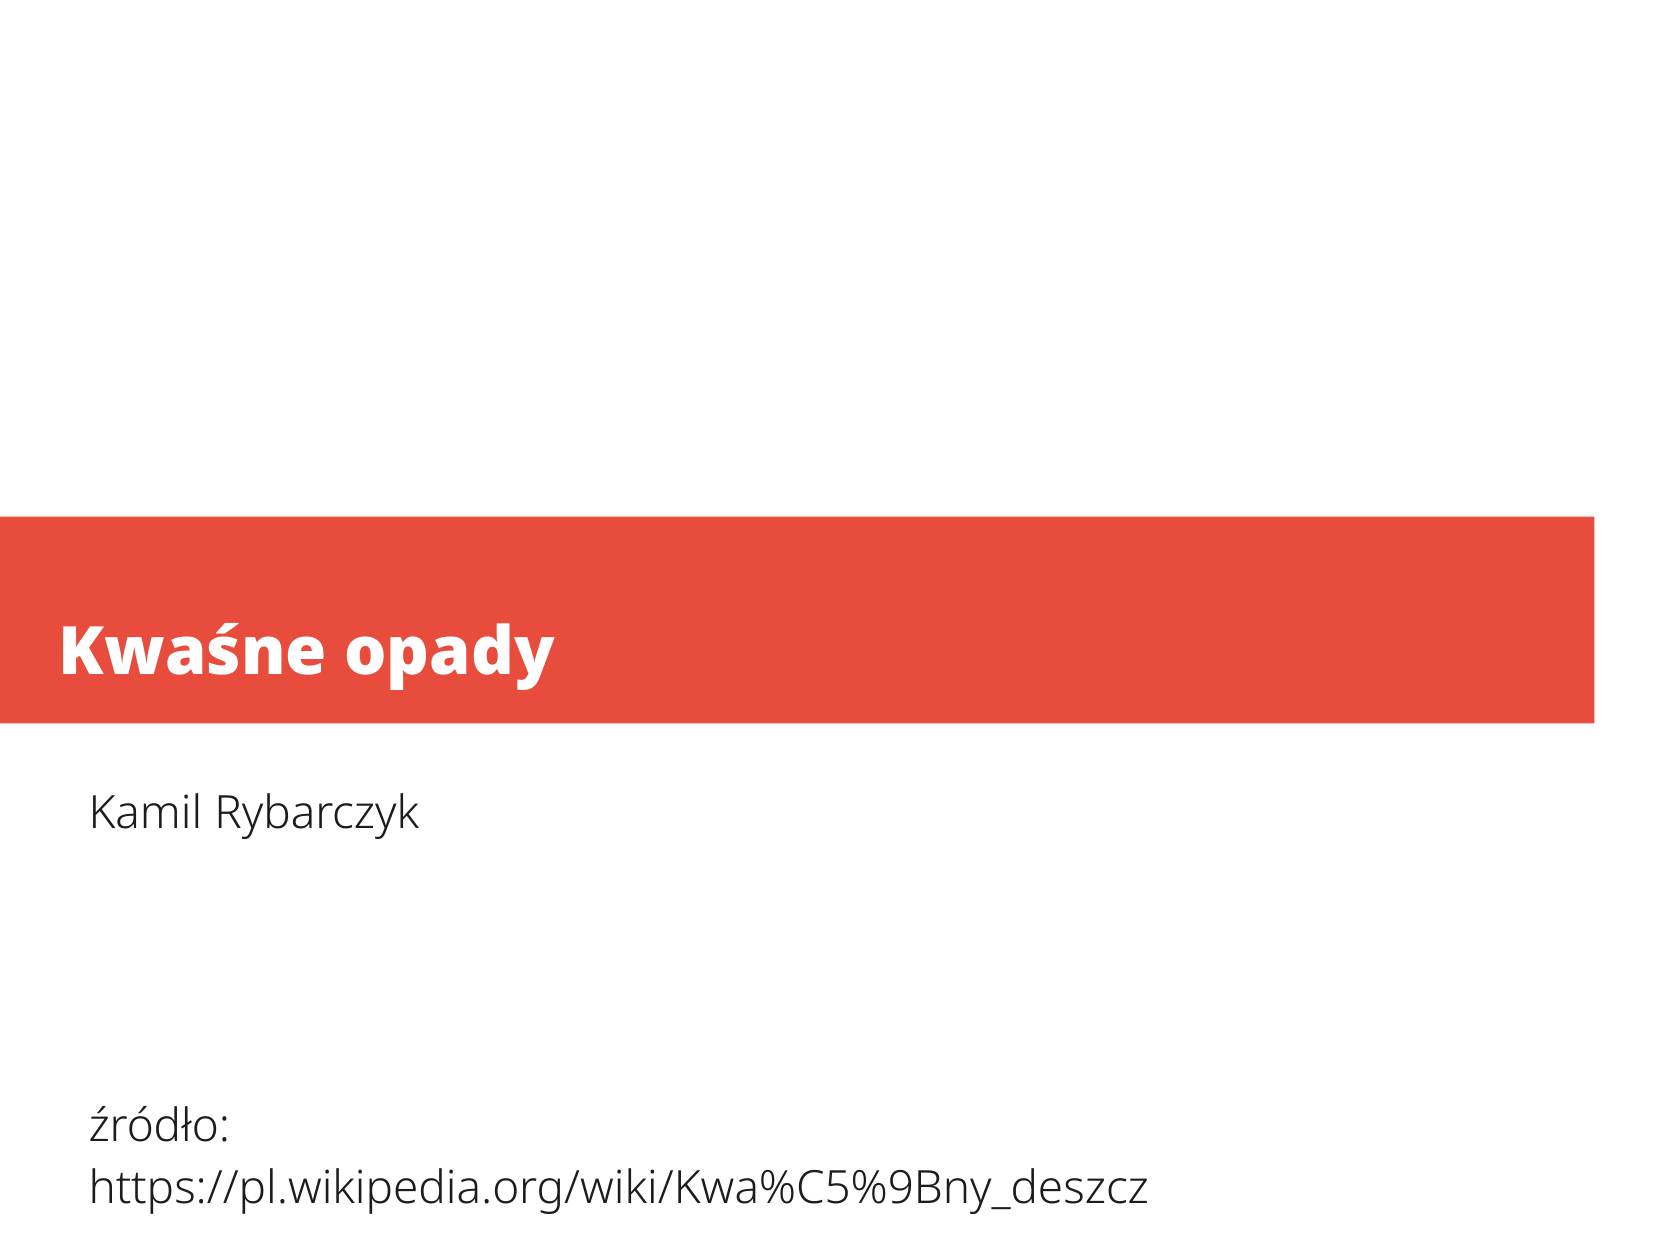

# Kwaśne opady
Kamil Rybarczyk
źródło:
https://pl.wikipedia.org/wiki/Kwa%C5%9Bny_deszcz